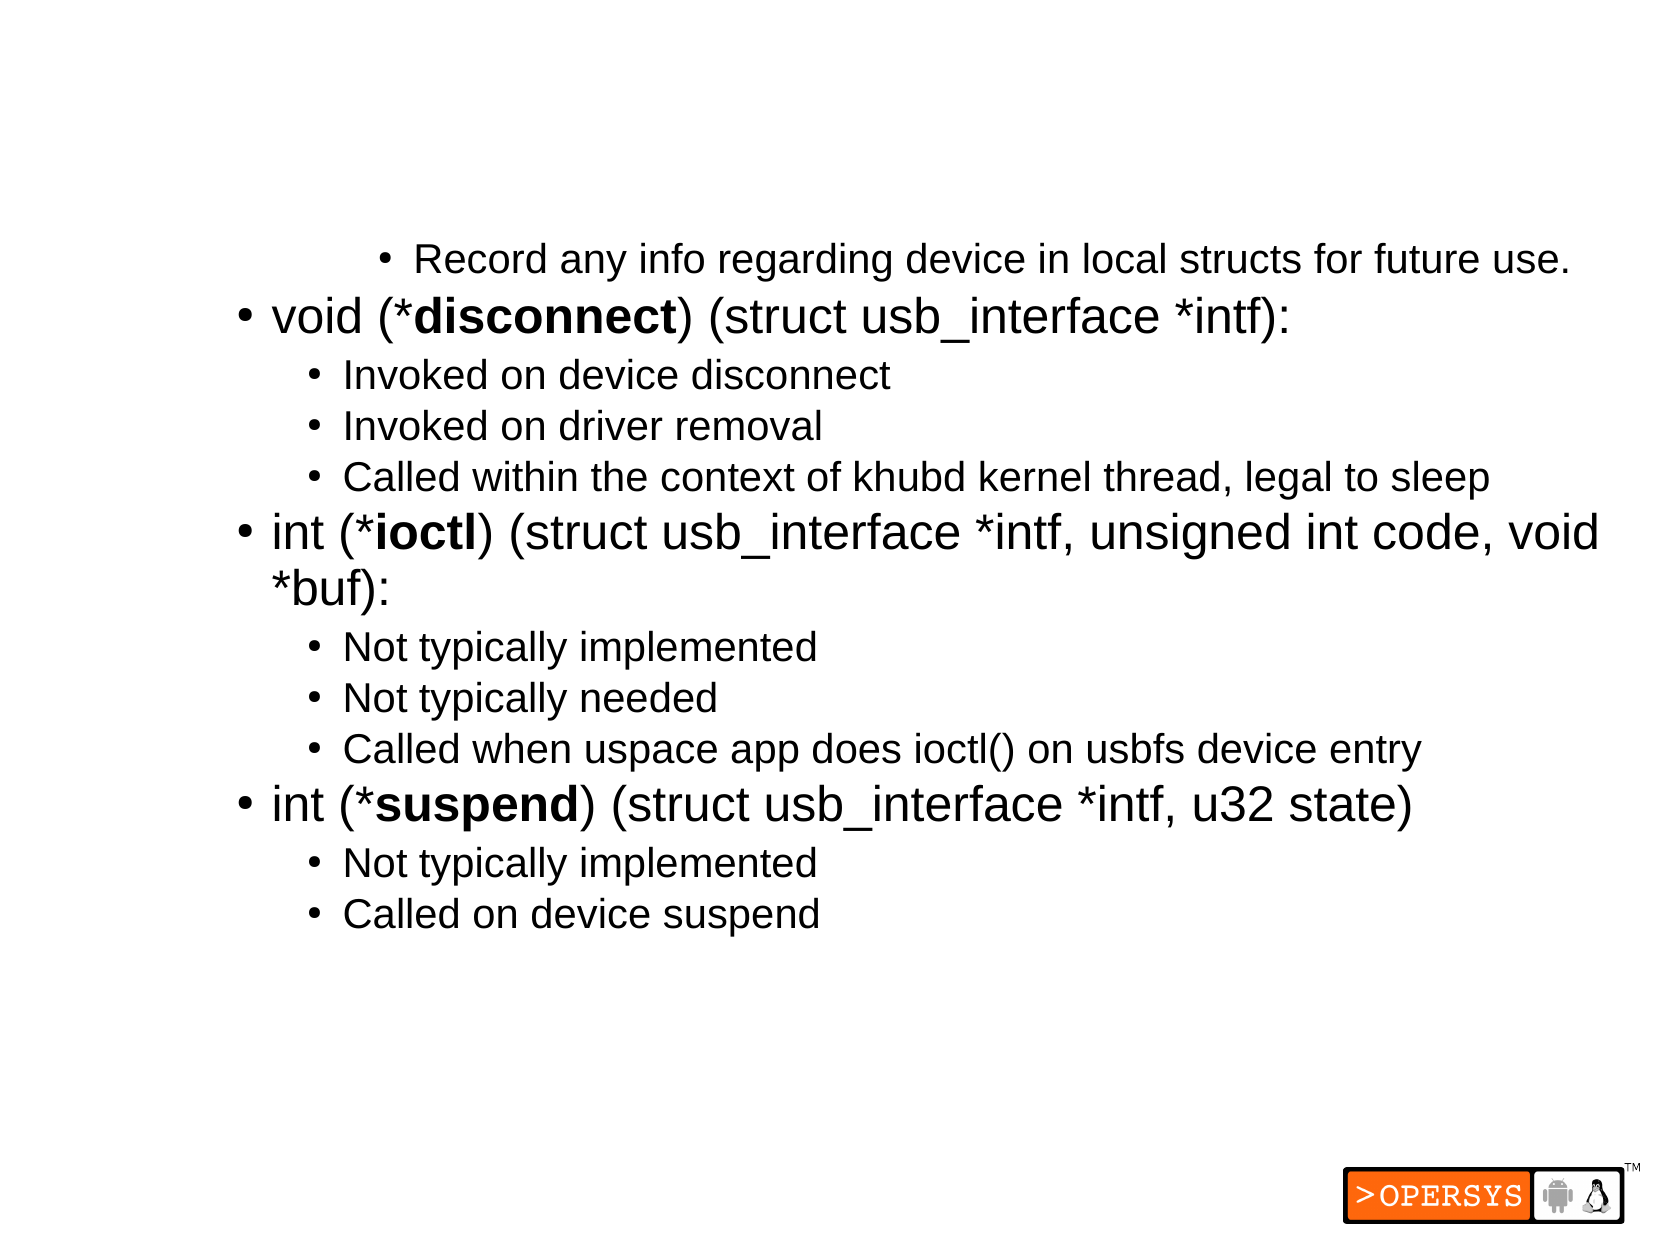

# Record any info regarding device in local structs for future use.
void (*disconnect) (struct usb_interface *intf):
Invoked on device disconnect
Invoked on driver removal
Called within the context of khubd kernel thread, legal to sleep
int (*ioctl) (struct usb_interface *intf, unsigned int code, void *buf):
Not typically implemented
Not typically needed
Called when uspace app does ioctl() on usbfs device entry
int (*suspend) (struct usb_interface *intf, u32 state)
Not typically implemented
Called on device suspend